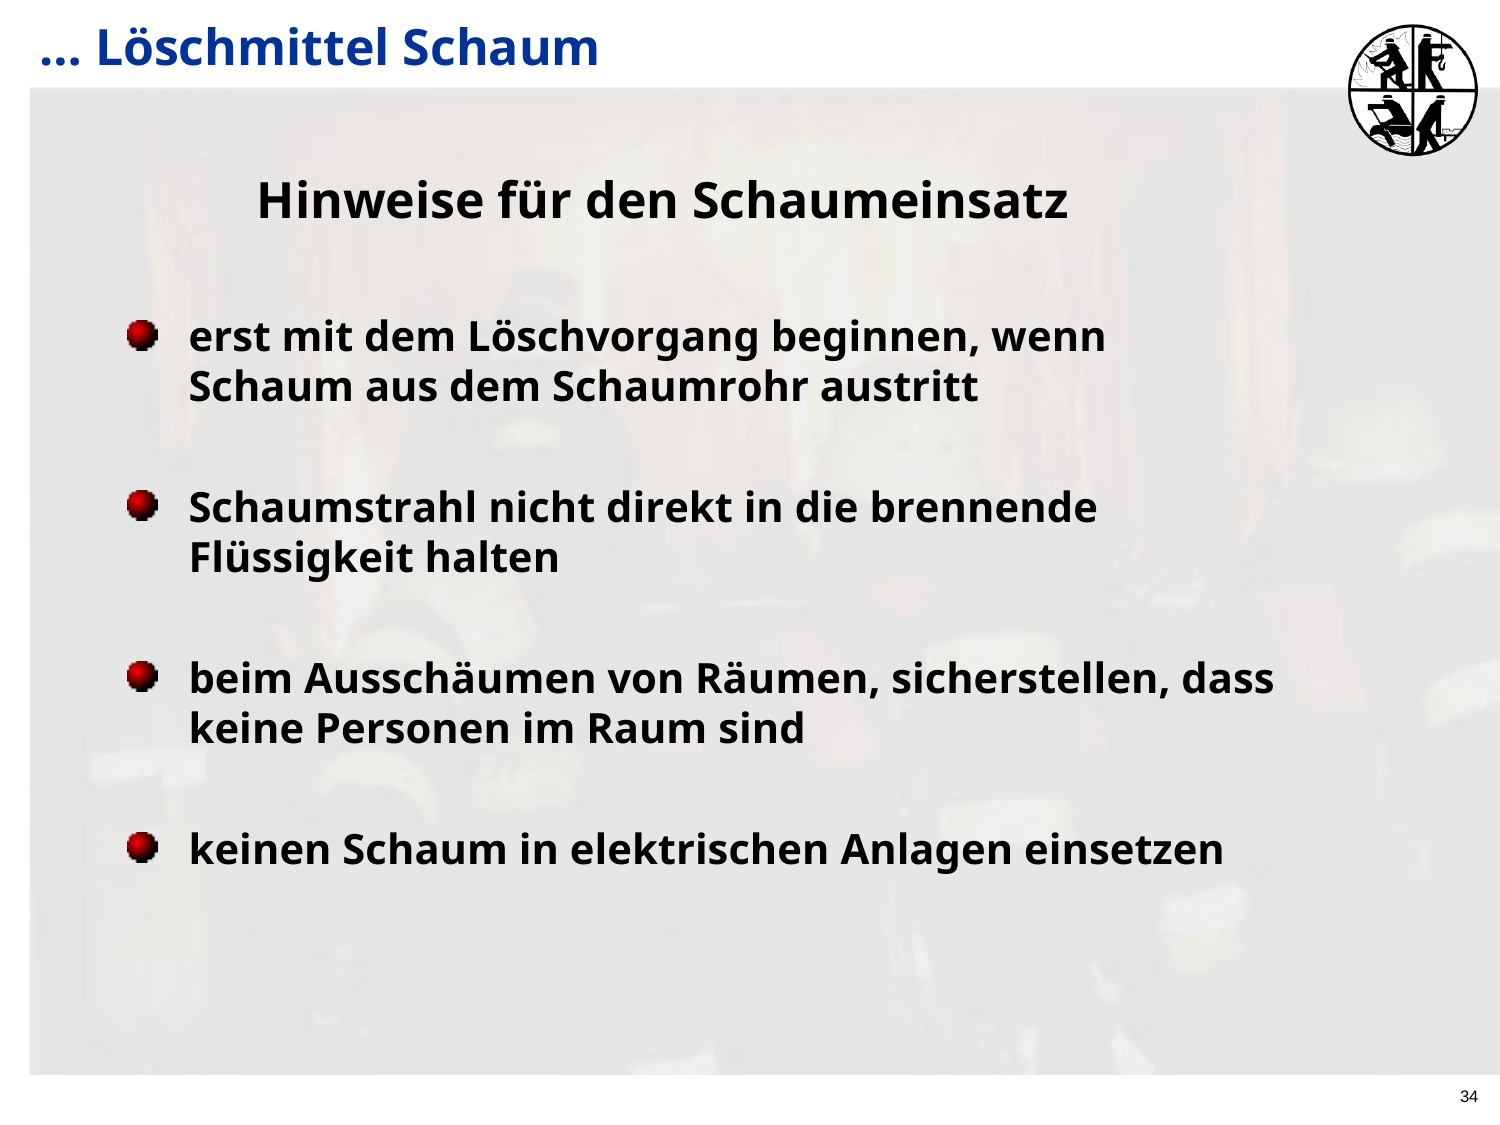

# … Löschmittel Schaum
Hinweise für den Schaumeinsatz
erst mit dem Löschvorgang beginnen, wenn Schaum aus dem Schaumrohr austritt
Schaumstrahl nicht direkt in die brennende Flüssigkeit halten
beim Ausschäumen von Räumen, sicherstellen, dass keine Personen im Raum sind
keinen Schaum in elektrischen Anlagen einsetzen